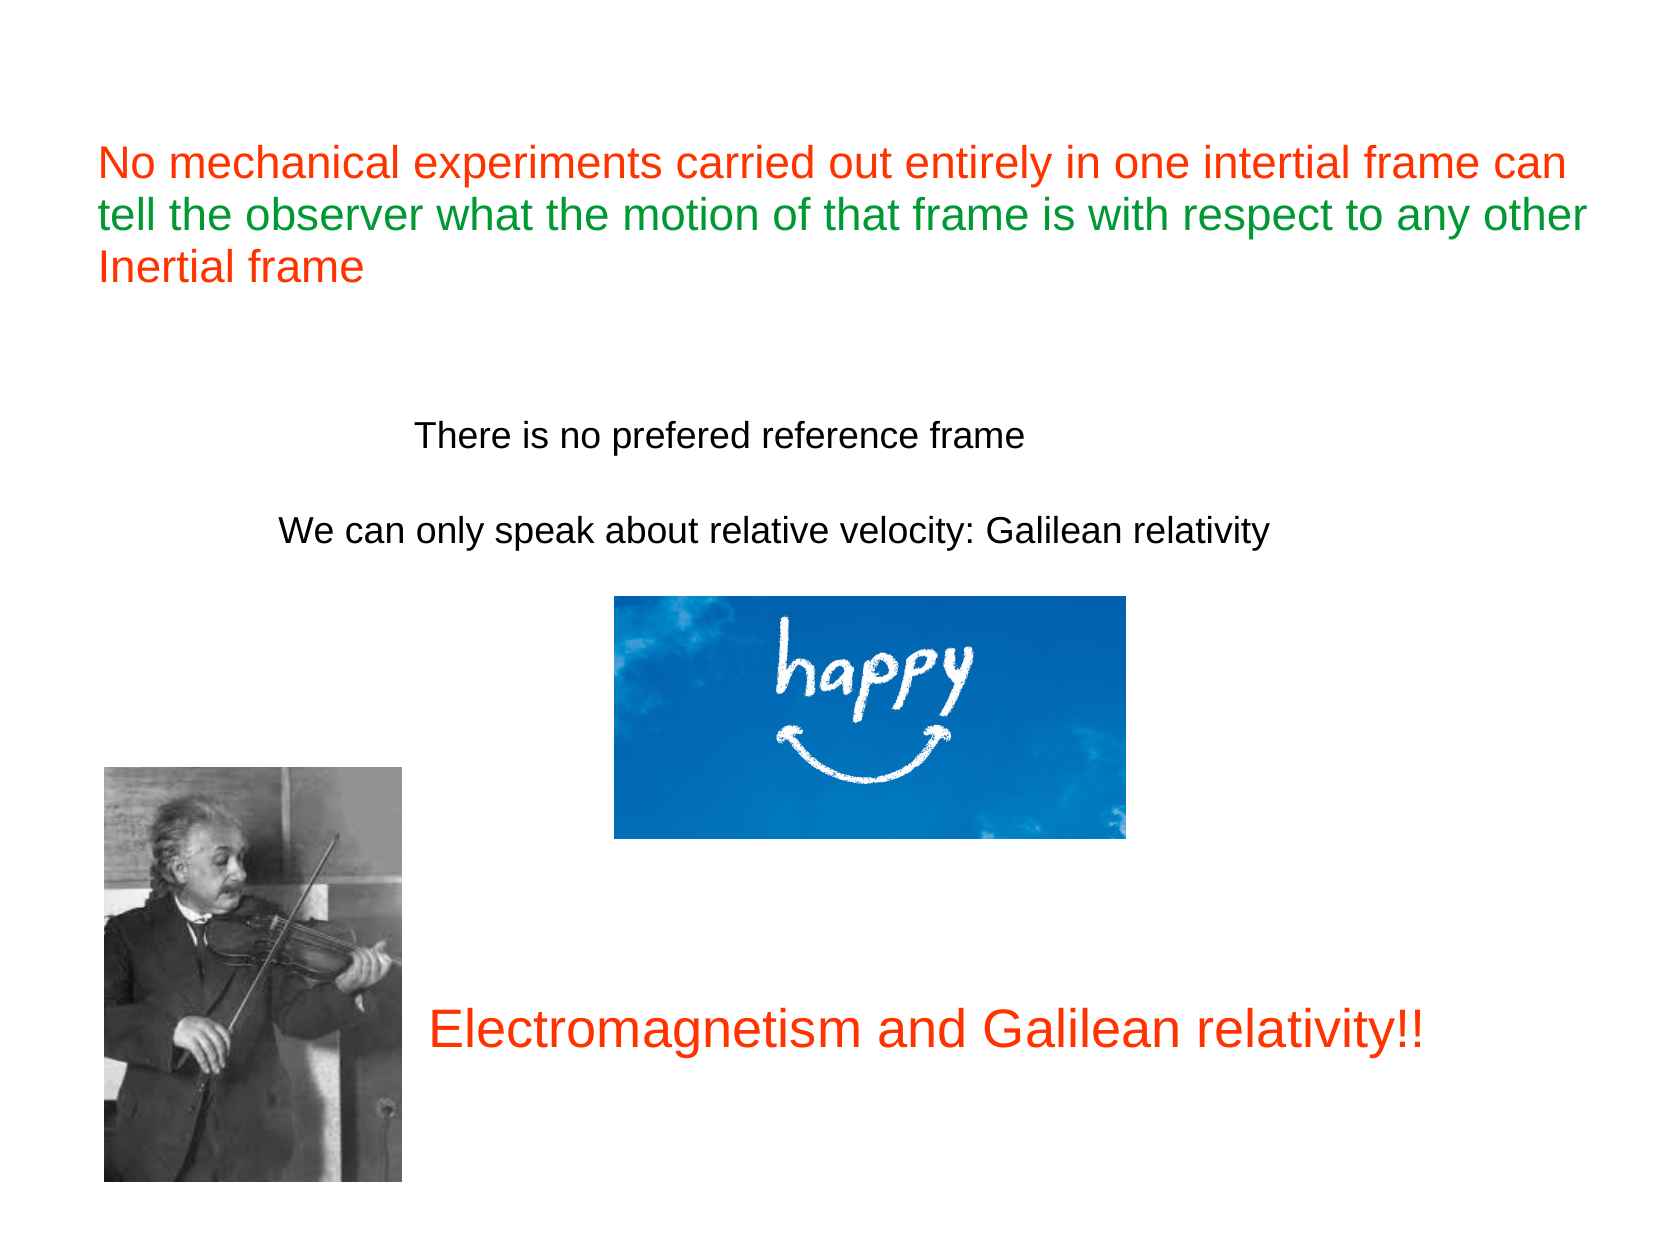

No mechanical experiments carried out entirely in one intertial frame can
tell the observer what the motion of that frame is with respect to any other
Inertial frame
 There is no prefered reference frame
We can only speak about relative velocity: Galilean relativity
Electromagnetism and Galilean relativity!!